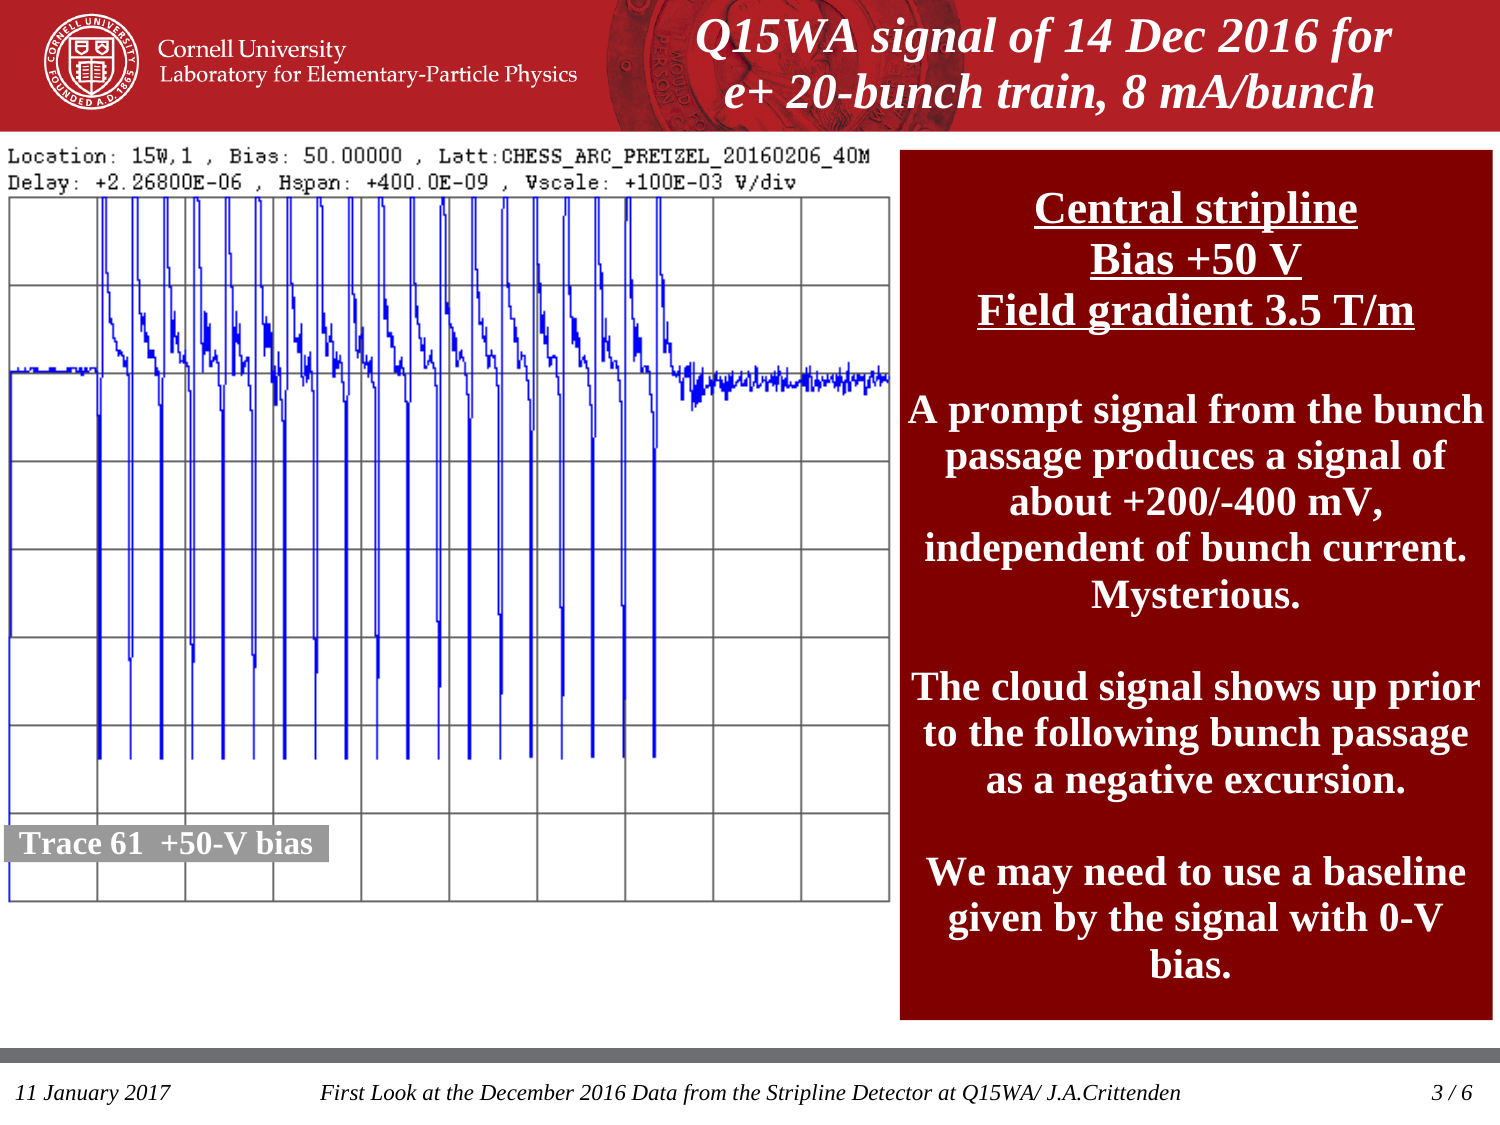

# Q15WA signal of 14 Dec 2016 for e+ 20-bunch train, 8 mA/bunch
Central stripline
Bias +50 V
Field gradient 3.5 T/m
A prompt signal from the bunch passage produces a signal of about +200/-400 mV, independent of bunch current. Mysterious.
The cloud signal shows up prior to the following bunch passage as a negative excursion.
We may need to use a baseline given by the signal with 0-V bias.
Trace 61 +50-V bias